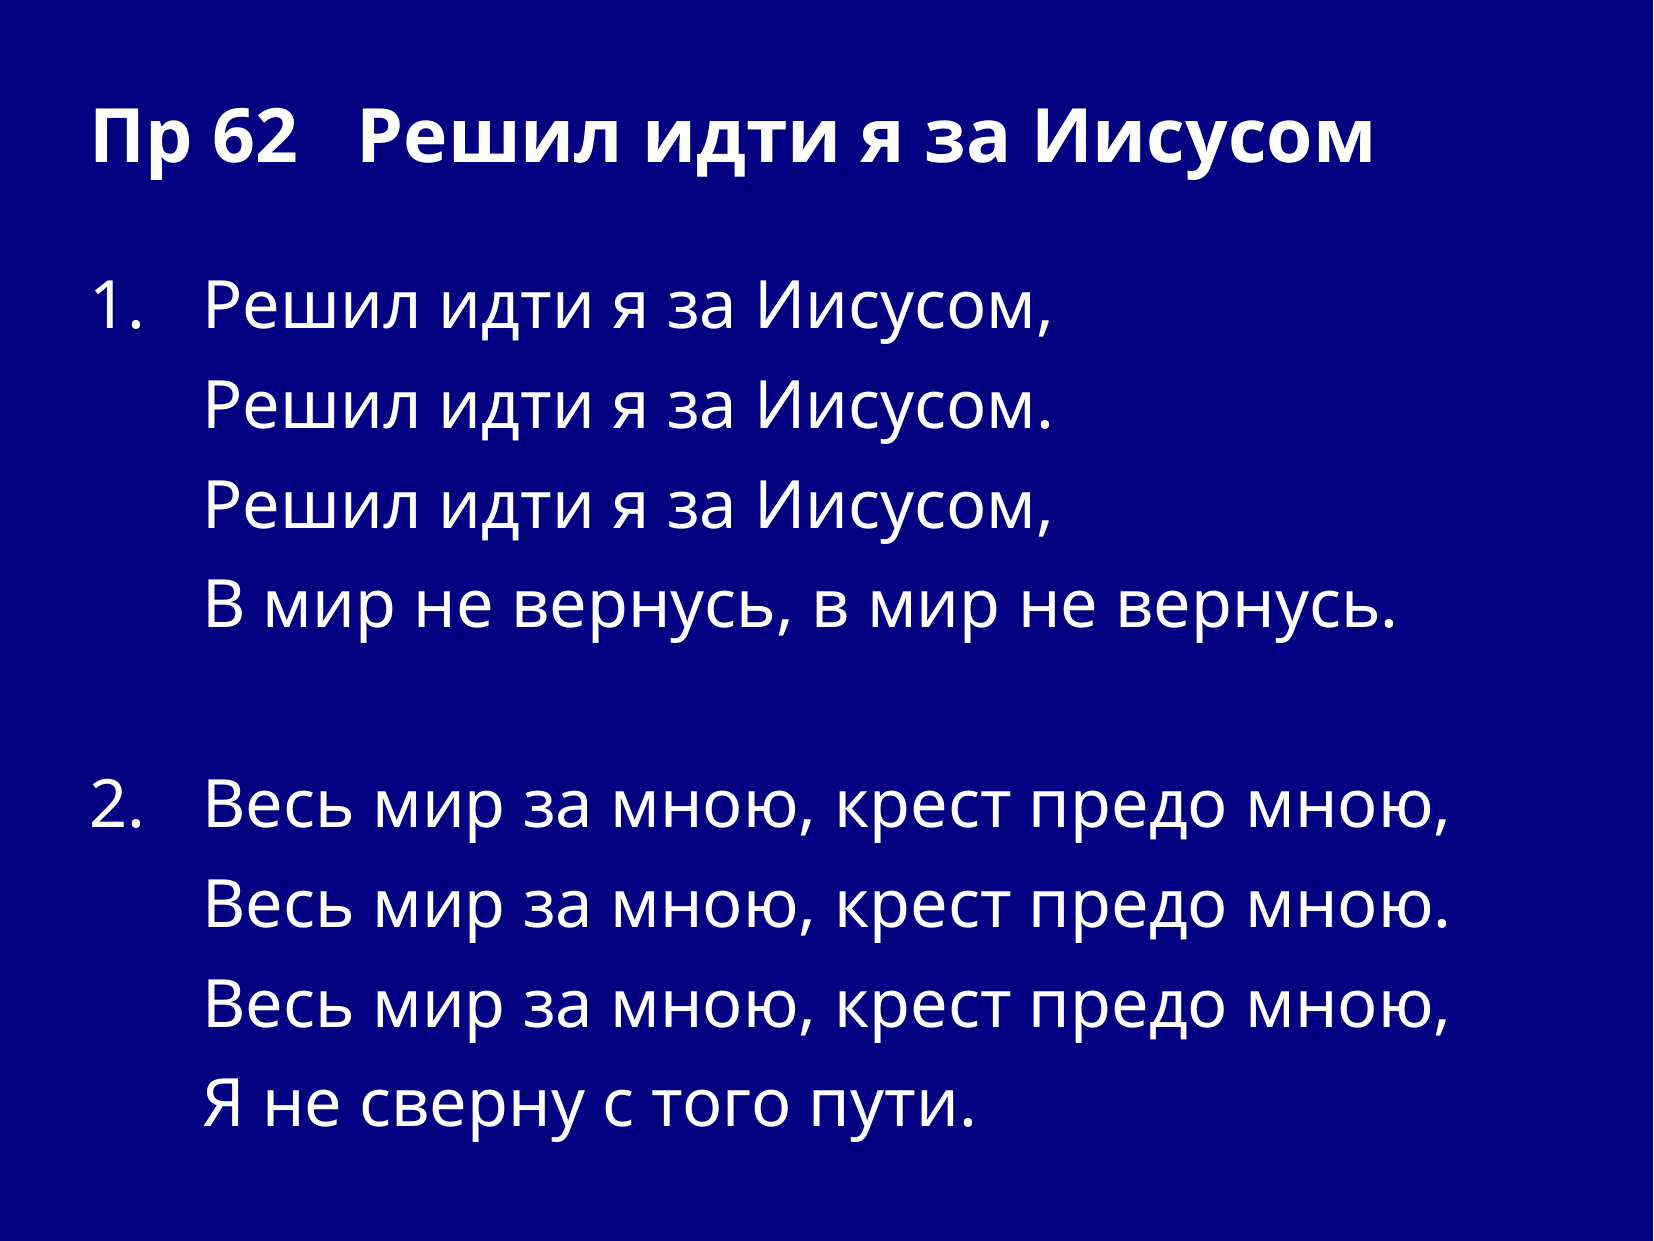

Пр 62 Решил идти я за Иисусом
1.	Решил идти я за Иисусом,
	Решил идти я за Иисусом.
	Решил идти я за Иисусом,
	В мир не вернусь, в мир не вернусь.
2.	Весь мир за мною, крест предо мною,
	Весь мир за мною, крест предо мною.
	Весь мир за мною, крест предо мною,
	Я не сверну с того пути.